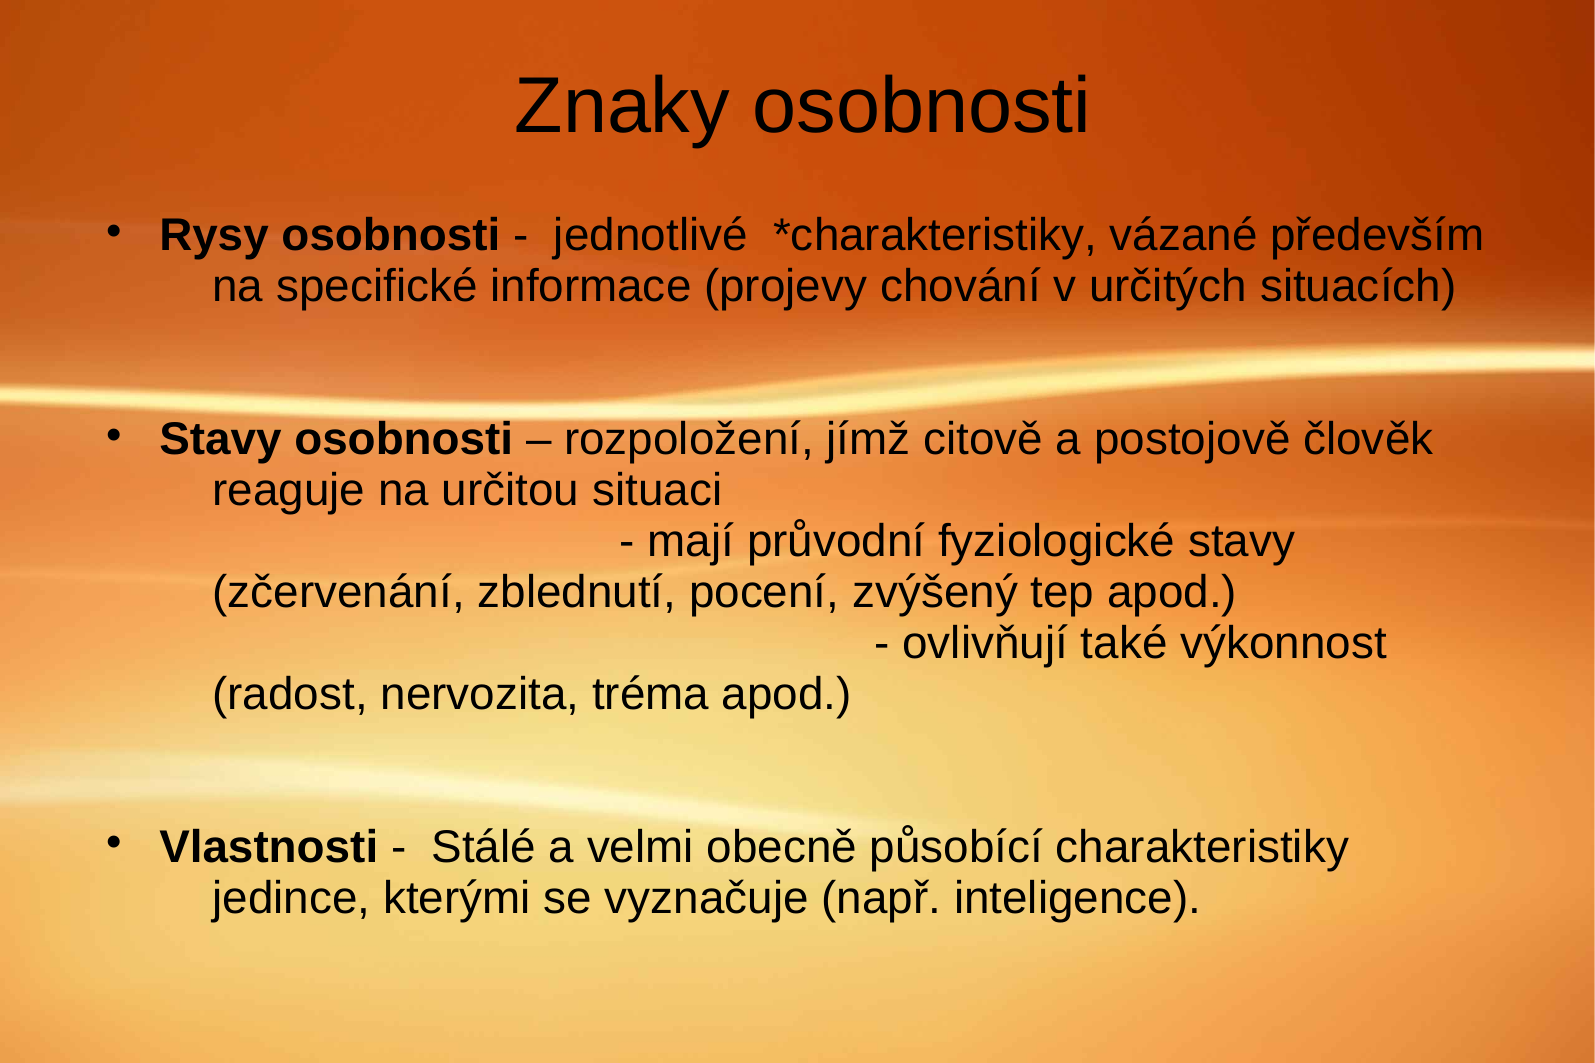

Znaky osobnosti
#
Rysy osobnosti - jednotlivé *charakteristiky, vázané především na specifické informace (projevy chování v určitých situacích)
Stavy osobnosti – rozpoložení, jímž citově a postojově člověk reaguje na určitou situaci - mají průvodní fyziologické stavy (zčervenání, zblednutí, pocení, zvýšený tep apod.) - ovlivňují také výkonnost (radost, nervozita, tréma apod.)
Vlastnosti - Stálé a velmi obecně působící charakteristiky jedince, kterými se vyznačuje (např. inteligence).